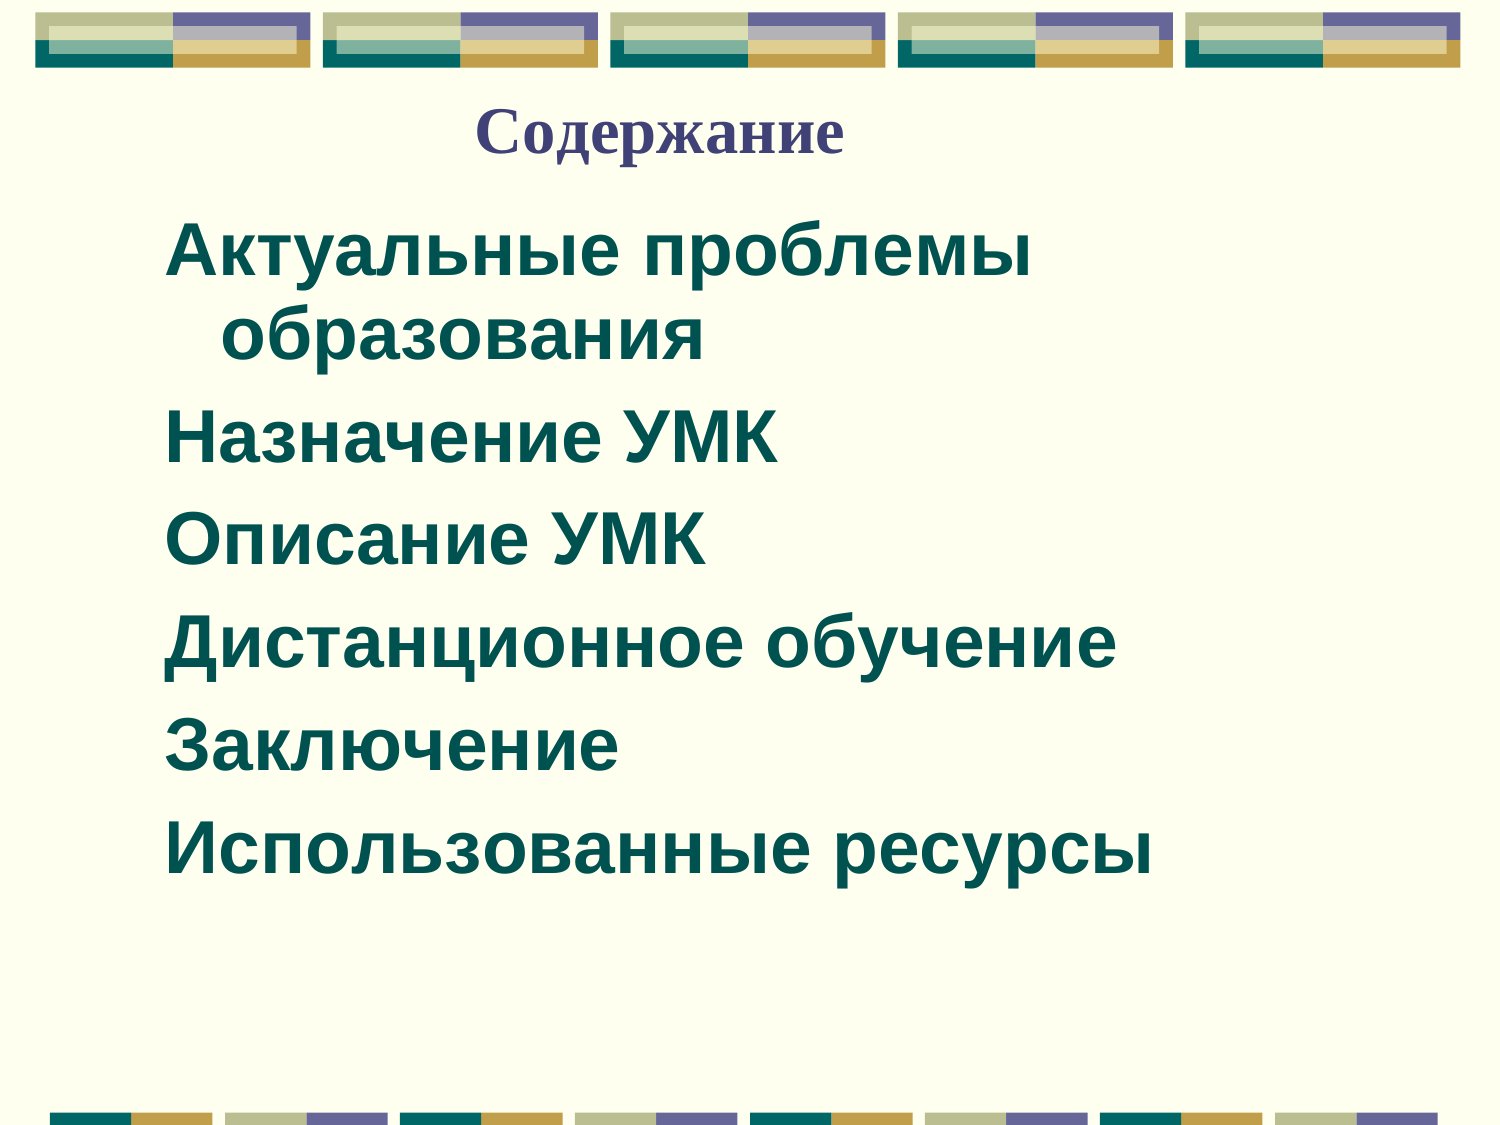

# Содержание
Актуальные проблемы образования
Назначение УМК
Описание УМК
Дистанционное обучение
Заключение
Использованные ресурсы